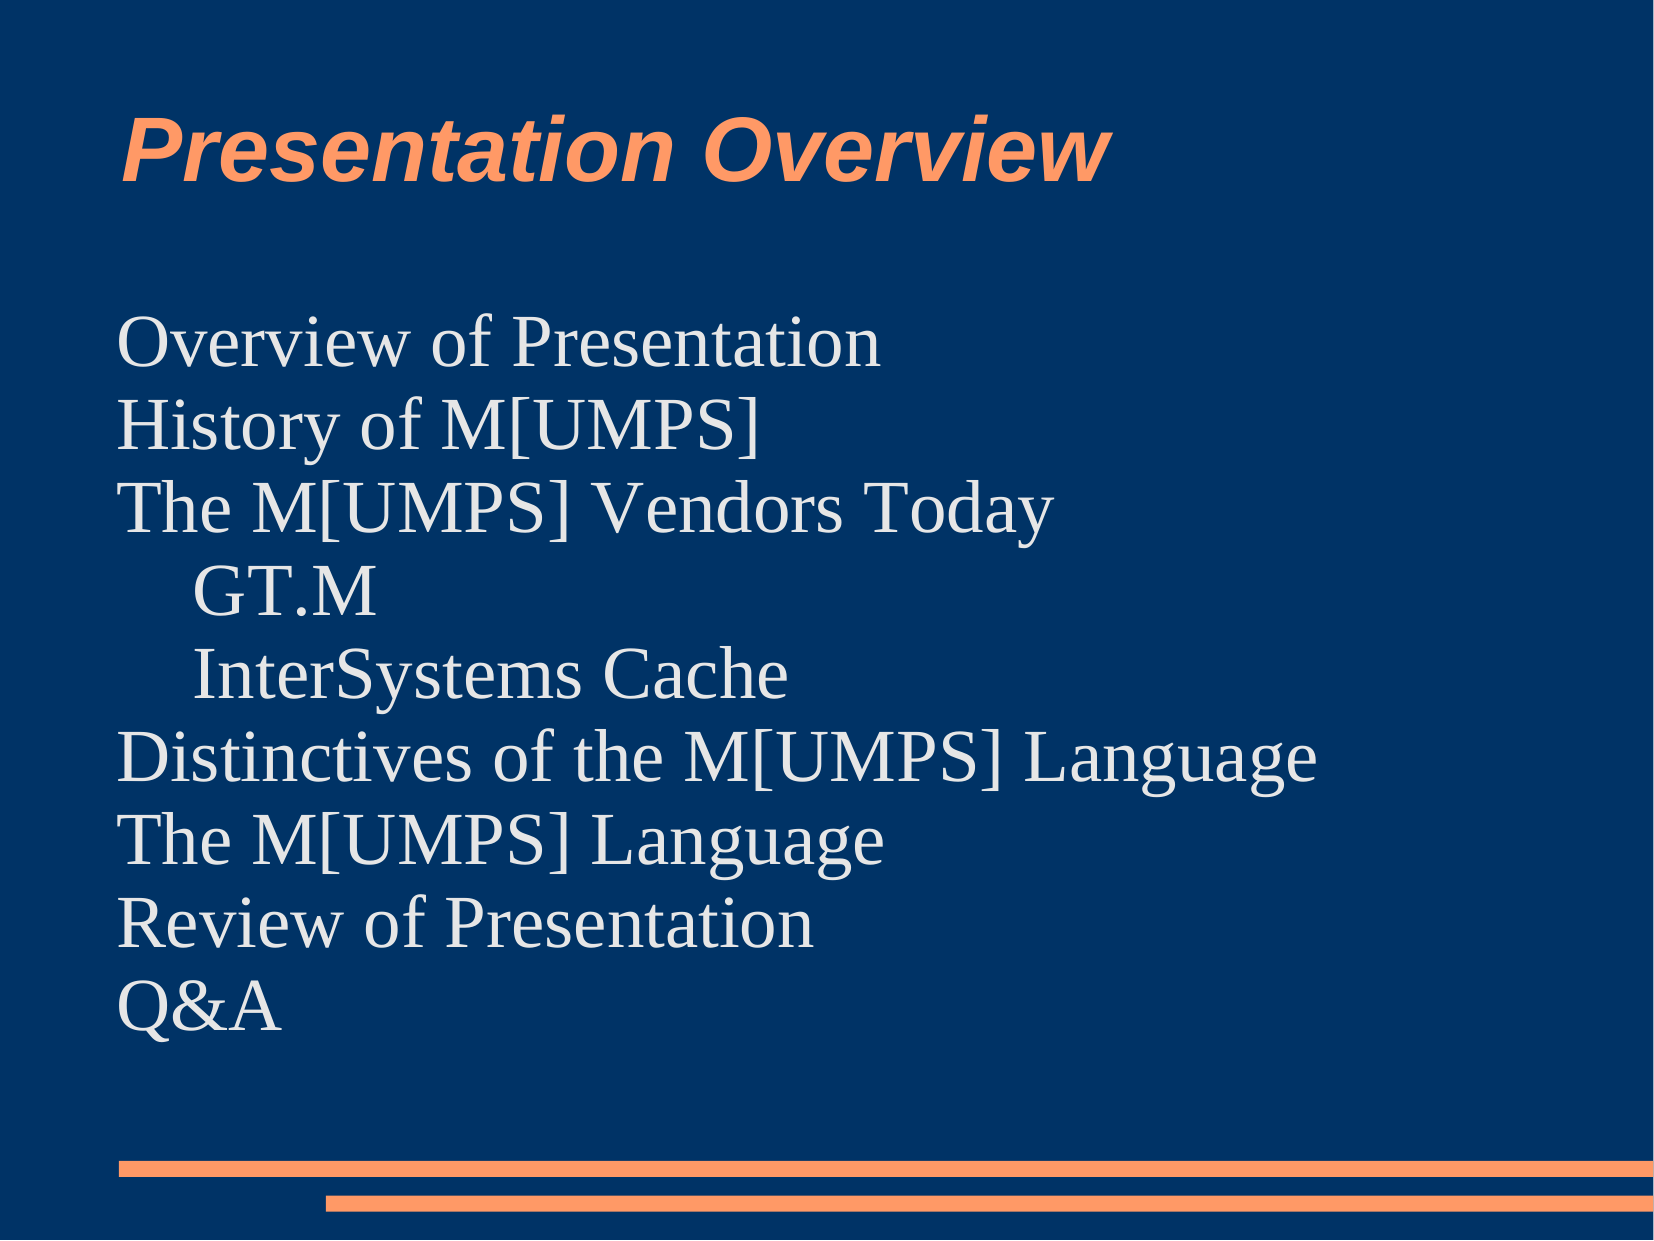

# Presentation Overview
Overview of Presentation
History of M[UMPS]
The M[UMPS] Vendors Today
GT.M
InterSystems Cache
Distinctives of the M[UMPS] Language
The M[UMPS] Language
Review of Presentation
Q&A